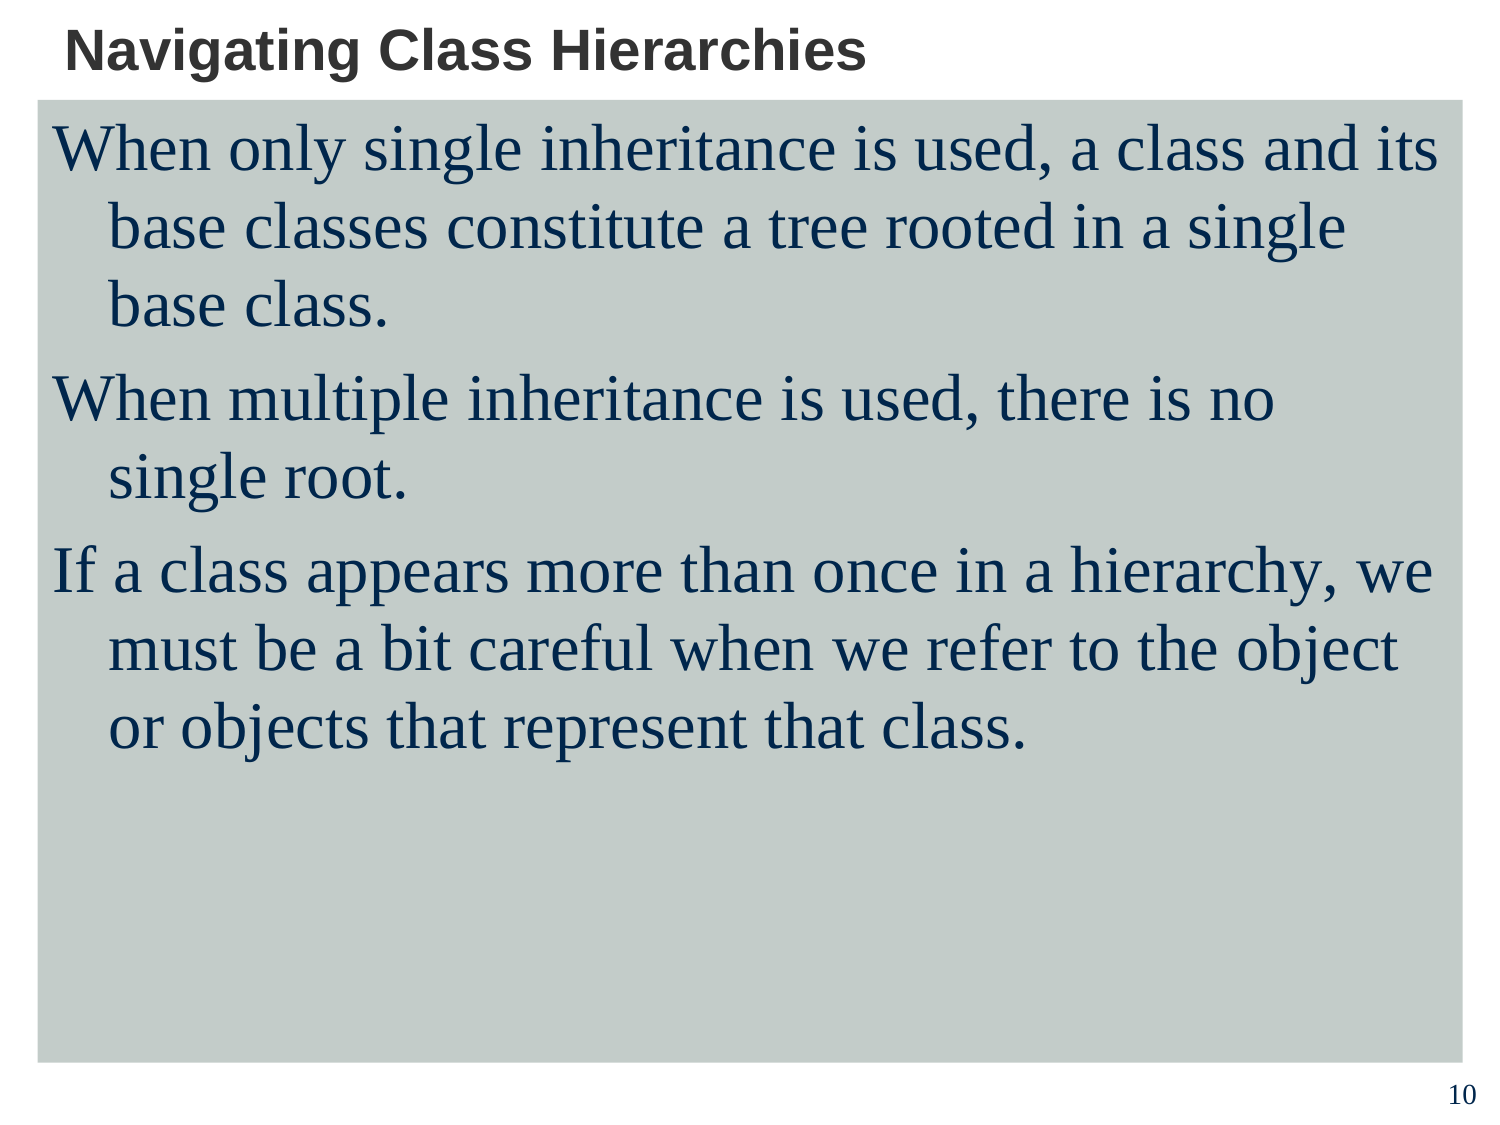

# Navigating Class Hierarchies
When only single inheritance is used, a class and its base classes constitute a tree rooted in a single base class.
When multiple inheritance is used, there is no single root.
If a class appears more than once in a hierarchy, we must be a bit careful when we refer to the object or objects that represent that class.